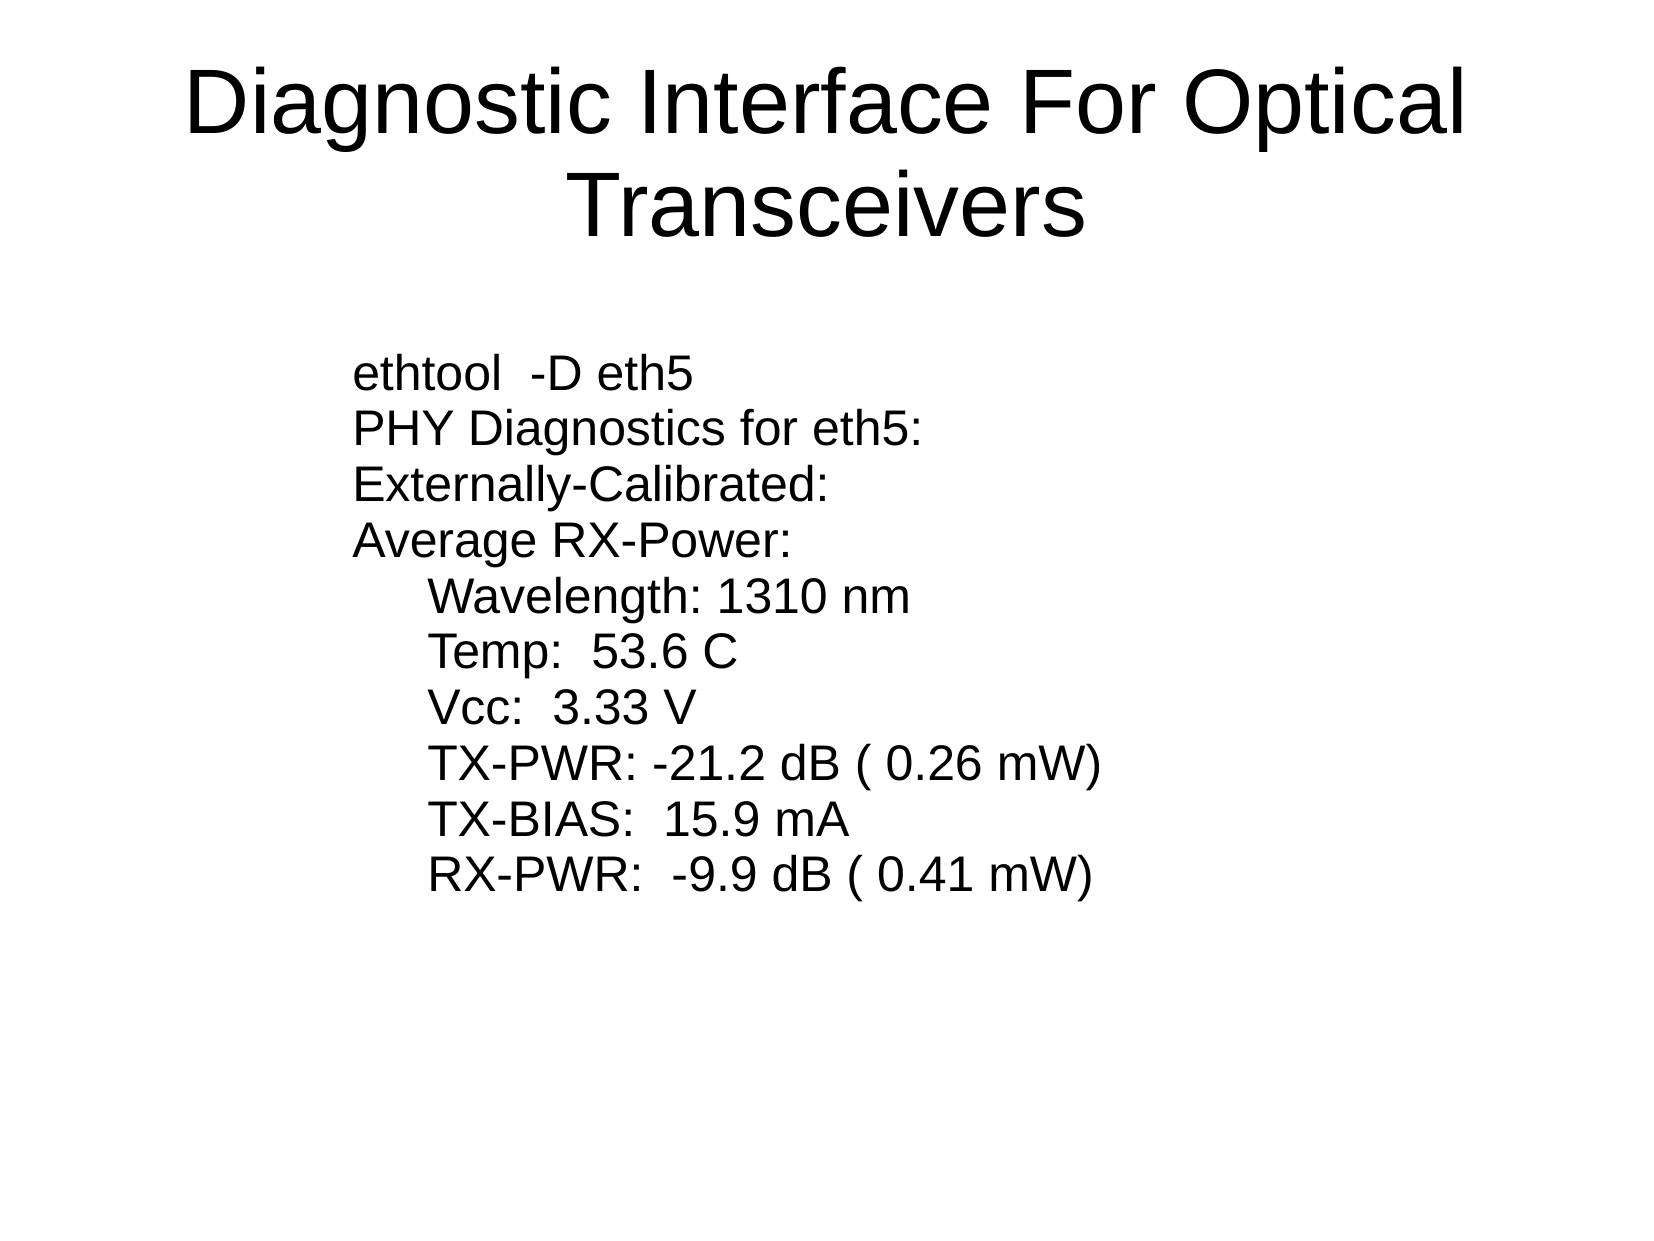

# Diagnostic Interface For Optical Transceivers
ethtool -D eth5
PHY Diagnostics for eth5:
Externally-Calibrated:
Average RX-Power:
	Wavelength: 1310 nm
	Temp: 53.6 C
	Vcc: 3.33 V
	TX-PWR: -21.2 dB ( 0.26 mW)
	TX-BIAS: 15.9 mA
	RX-PWR: -9.9 dB ( 0.41 mW)